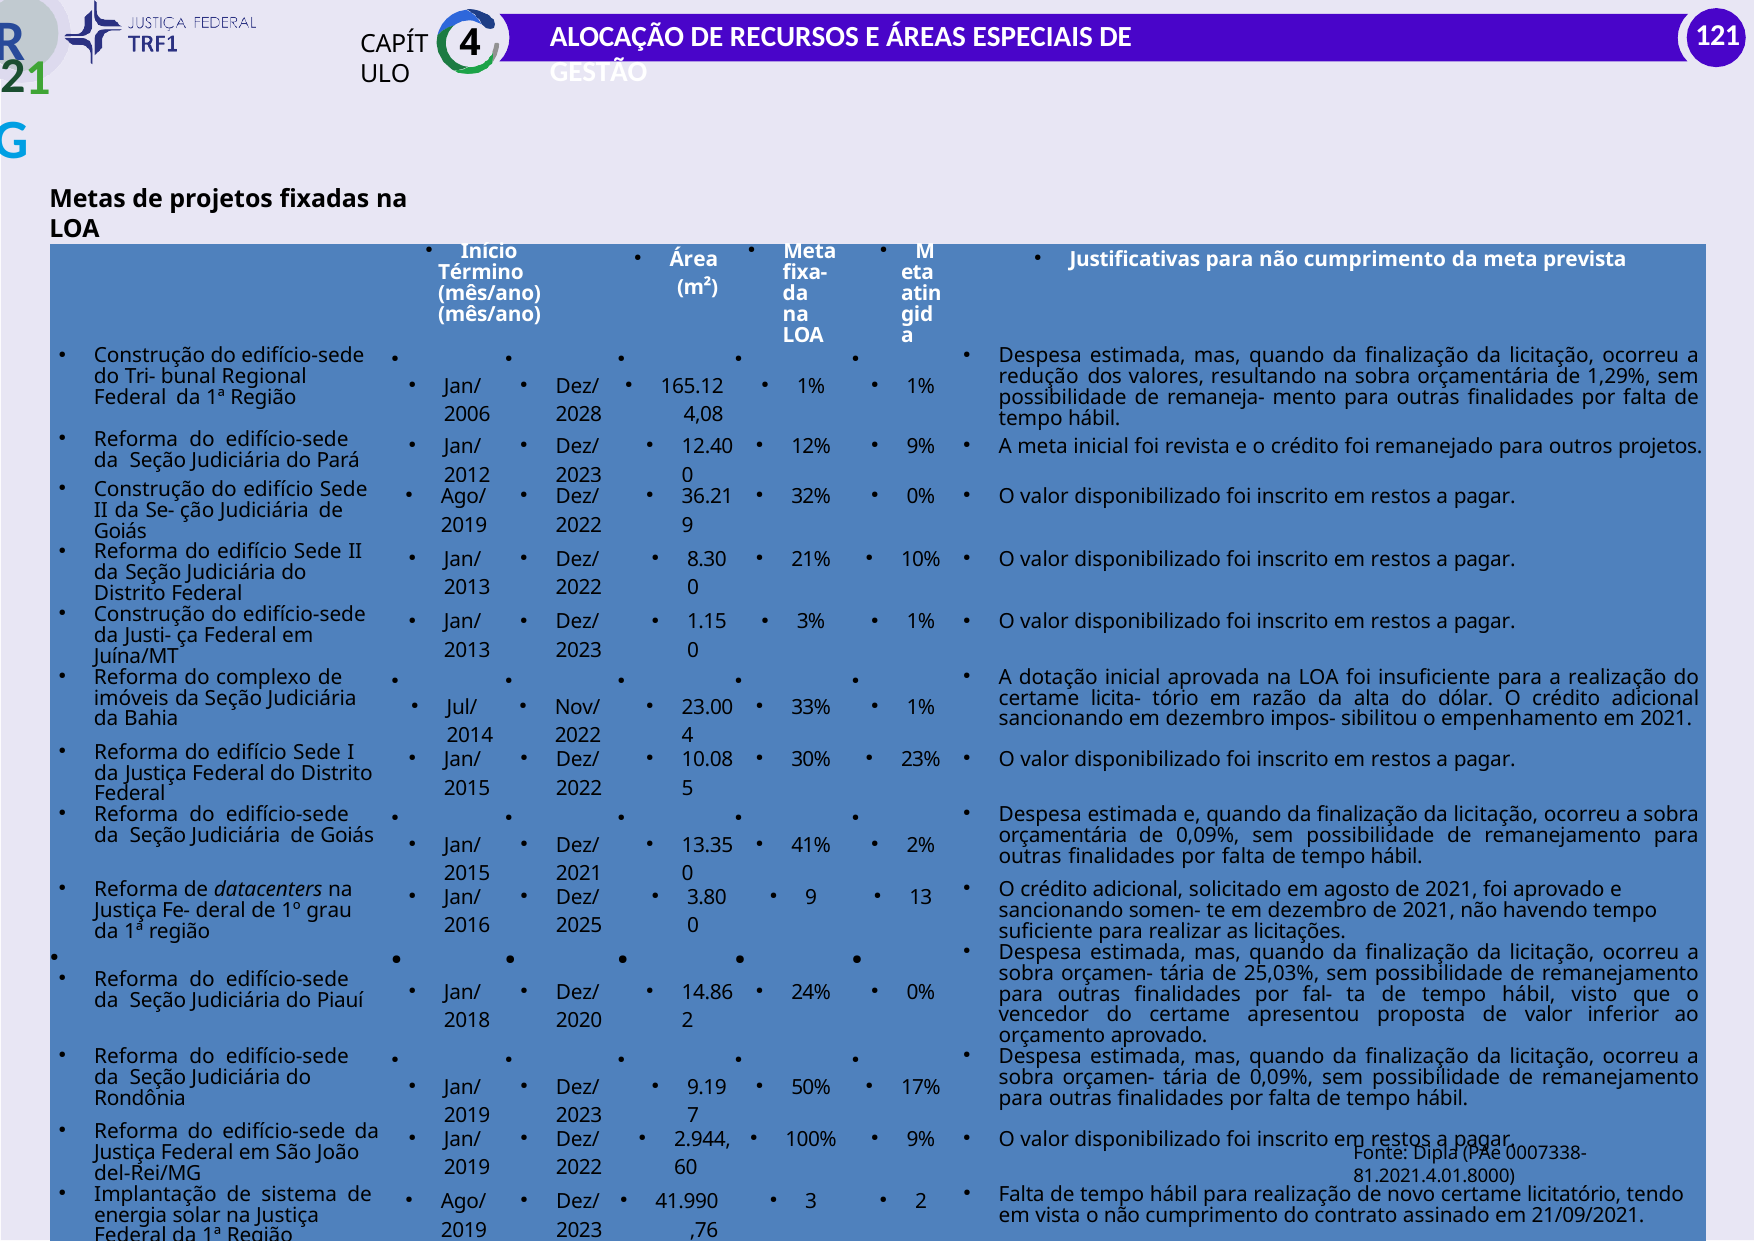

RG
121
21
ALOCAÇÃO DE RECURSOS E ÁREAS ESPECIAIS DE GESTÃO
4
CAPÍTULO
Metas de projetos fixadas na LOA
| | Início Término (mês/ano) (mês/ano) | | Área (m²) | Meta fixa- da na LOA | Meta atingida | Justificativas para não cumprimento da meta prevista |
| --- | --- | --- | --- | --- | --- | --- |
| Construção do edifício-sede do Tri- bunal Regional Federal da 1ª Região | Jan/2006 | Dez/2028 | 165.124,08 | 1% | 1% | Despesa estimada, mas, quando da finalização da licitação, ocorreu a redução dos valores, resultando na sobra orçamentária de 1,29%, sem possibilidade de remaneja- mento para outras finalidades por falta de tempo hábil. |
| Reforma do edifício-sede da Seção Judiciária do Pará | Jan/2012 | Dez/2023 | 12.400 | 12% | 9% | A meta inicial foi revista e o crédito foi remanejado para outros projetos. |
| Construção do edifício Sede II da Se- ção Judiciária de Goiás | Ago/2019 | Dez/2022 | 36.219 | 32% | 0% | O valor disponibilizado foi inscrito em restos a pagar. |
| Reforma do edifício Sede II da Seção Judiciária do Distrito Federal | Jan/2013 | Dez/2022 | 8.300 | 21% | 10% | O valor disponibilizado foi inscrito em restos a pagar. |
| Construção do edifício-sede da Justi- ça Federal em Juína/MT | Jan/2013 | Dez/2023 | 1.150 | 3% | 1% | O valor disponibilizado foi inscrito em restos a pagar. |
| Reforma do complexo de imóveis da Seção Judiciária da Bahia | Jul/2014 | Nov/2022 | 23.004 | 33% | 1% | A dotação inicial aprovada na LOA foi insuficiente para a realização do certame licita- tório em razão da alta do dólar. O crédito adicional sancionando em dezembro impos- sibilitou o empenhamento em 2021. |
| Reforma do edifício Sede I da Justiça Federal do Distrito Federal | Jan/2015 | Dez/2022 | 10.085 | 30% | 23% | O valor disponibilizado foi inscrito em restos a pagar. |
| Reforma do edifício-sede da Seção Judiciária de Goiás | Jan/2015 | Dez/2021 | 13.350 | 41% | 2% | Despesa estimada e, quando da finalização da licitação, ocorreu a sobra orçamentária de 0,09%, sem possibilidade de remanejamento para outras finalidades por falta de tempo hábil. |
| Reforma de datacenters na Justiça Fe- deral de 1º grau da 1ª região | Jan/2016 | Dez/2025 | 3.800 | 9 | 13 | O crédito adicional, solicitado em agosto de 2021, foi aprovado e sancionando somen- te em dezembro de 2021, não havendo tempo suficiente para realizar as licitações. |
| Reforma do edifício-sede da Seção Judiciária do Piauí | Jan/2018 | Dez/2020 | 14.862 | 24% | 0% | Despesa estimada, mas, quando da finalização da licitação, ocorreu a sobra orçamen- tária de 25,03%, sem possibilidade de remanejamento para outras finalidades por fal- ta de tempo hábil, visto que o vencedor do certame apresentou proposta de valor inferior ao orçamento aprovado. |
| Reforma do edifício-sede da Seção Judiciária do Rondônia | Jan/2019 | Dez/2023 | 9.197 | 50% | 17% | Despesa estimada, mas, quando da finalização da licitação, ocorreu a sobra orçamen- tária de 0,09%, sem possibilidade de remanejamento para outras finalidades por falta de tempo hábil. |
| Reforma do edifício-sede da Justiça Federal em São João del-Rei/MG | Jan/2019 | Dez/2022 | 2.944,60 | 100% | 9% | O valor disponibilizado foi inscrito em restos a pagar. |
| Implantação de sistema de energia solar na Justiça Federal da 1ª Região | Ago/2019 | Dez/2023 | 41.990,76 | 3 | 2 | Falta de tempo hábil para realização de novo certame licitatório, tendo em vista o não cumprimento do contrato assinado em 21/09/2021. |
Fonte: Dipla (PAe 0007338-81.2021.4.01.8000)